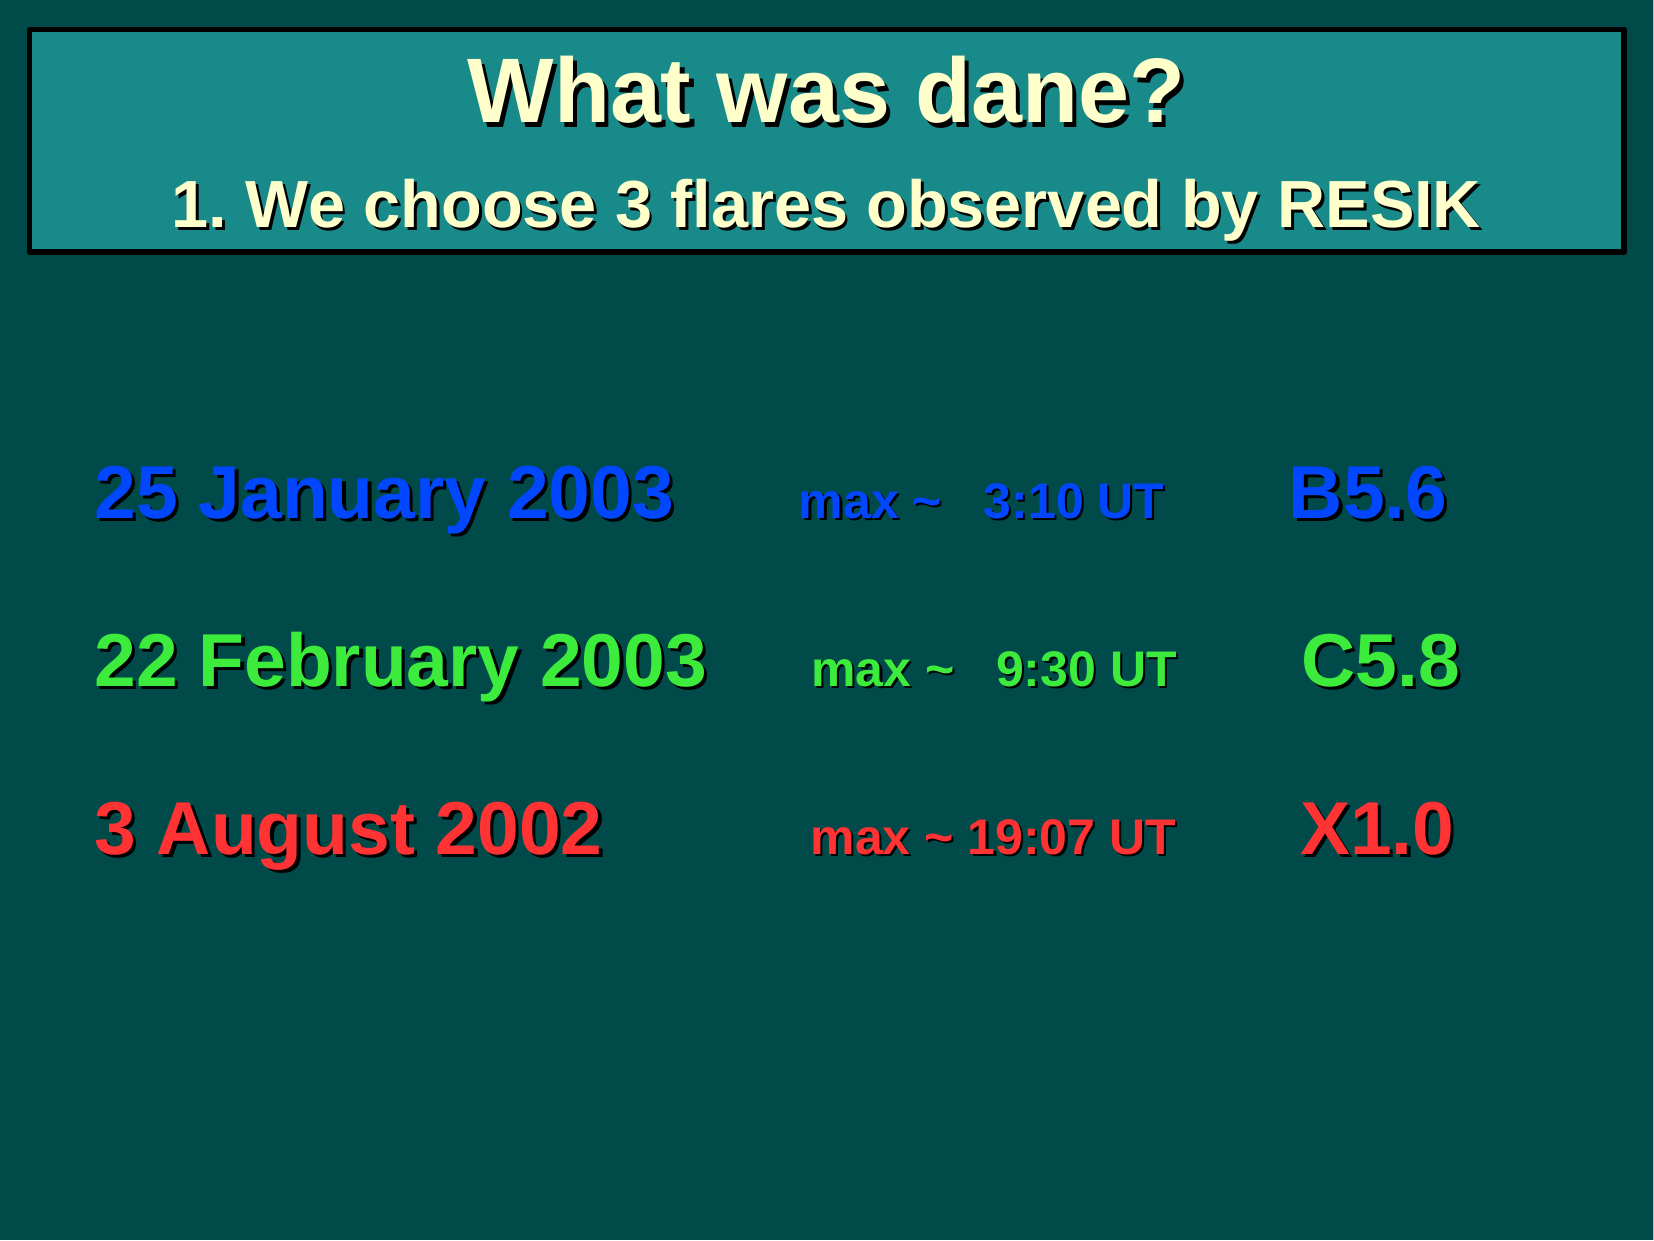

What was dane?
1. We choose 3 flares observed by RESIK
 25 January 2003 max ~ 3:10 UT B5.6
 22 February 2003 max ~ 9:30 UT C5.8
 3 August 2002 max ~ 19:07 UT X1.0